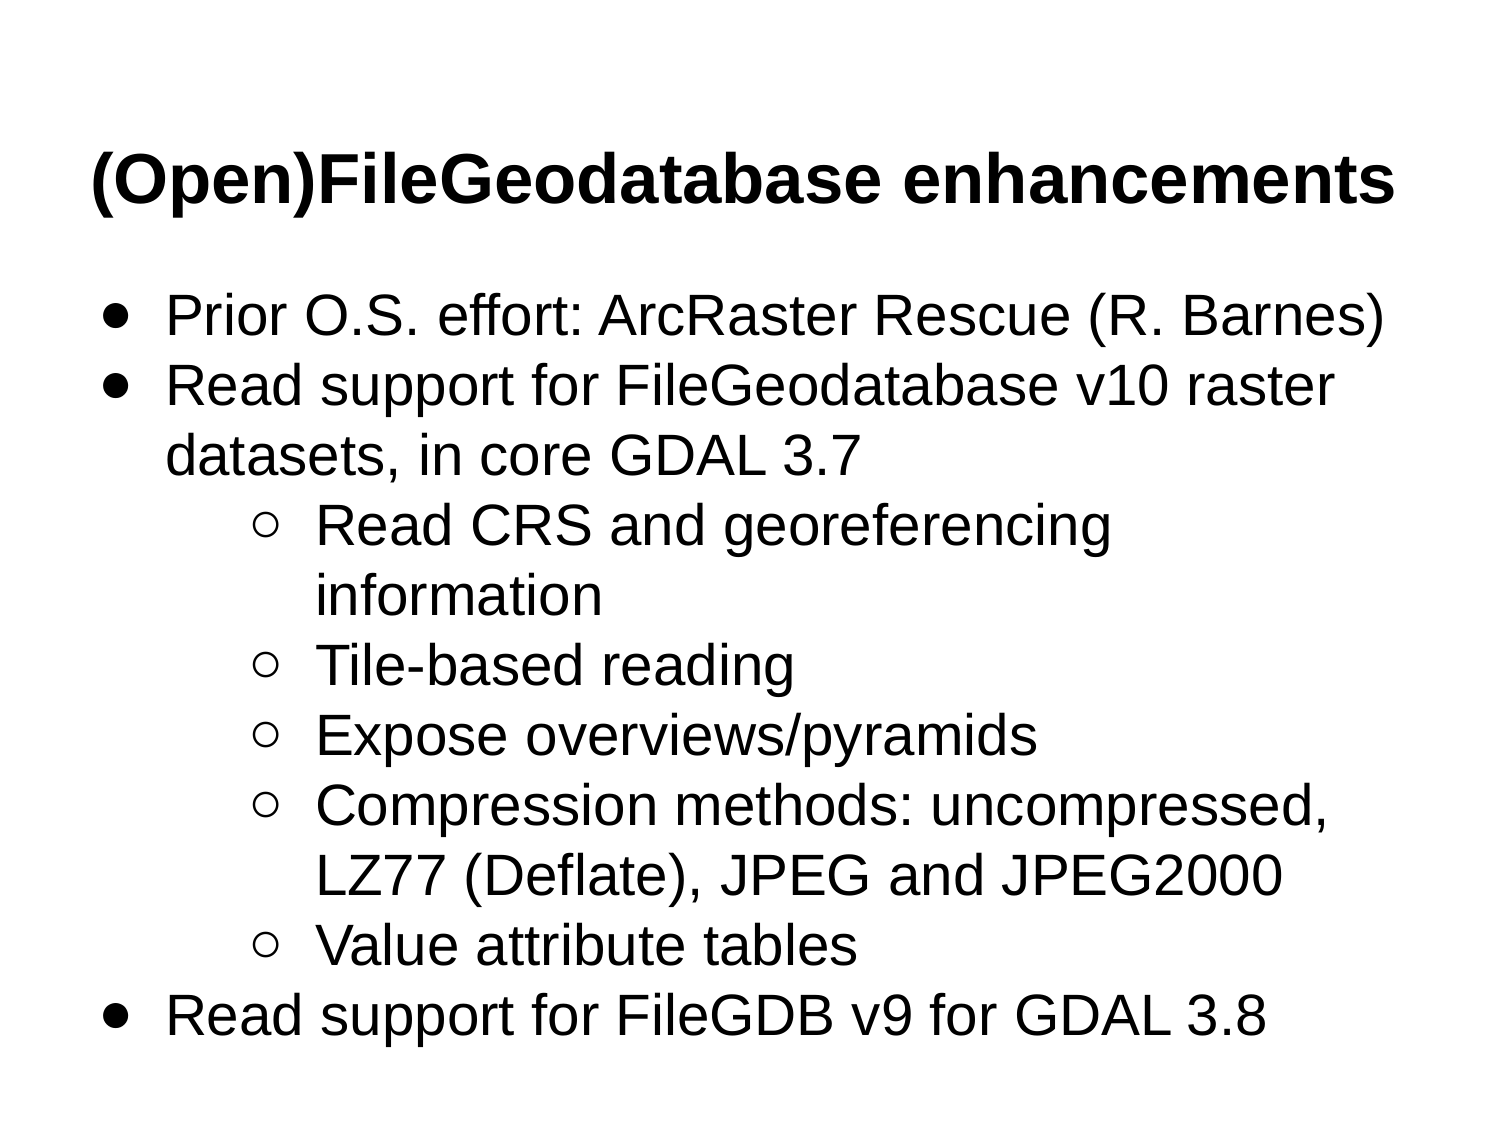

# (Open)FileGeodatabase enhancements
Prior O.S. effort: ArcRaster Rescue (R. Barnes)
Read support for FileGeodatabase v10 raster datasets, in core GDAL 3.7
Read CRS and georeferencing information
Tile-based reading
Expose overviews/pyramids
Compression methods: uncompressed, LZ77 (Deflate), JPEG and JPEG2000
Value attribute tables
Read support for FileGDB v9 for GDAL 3.8